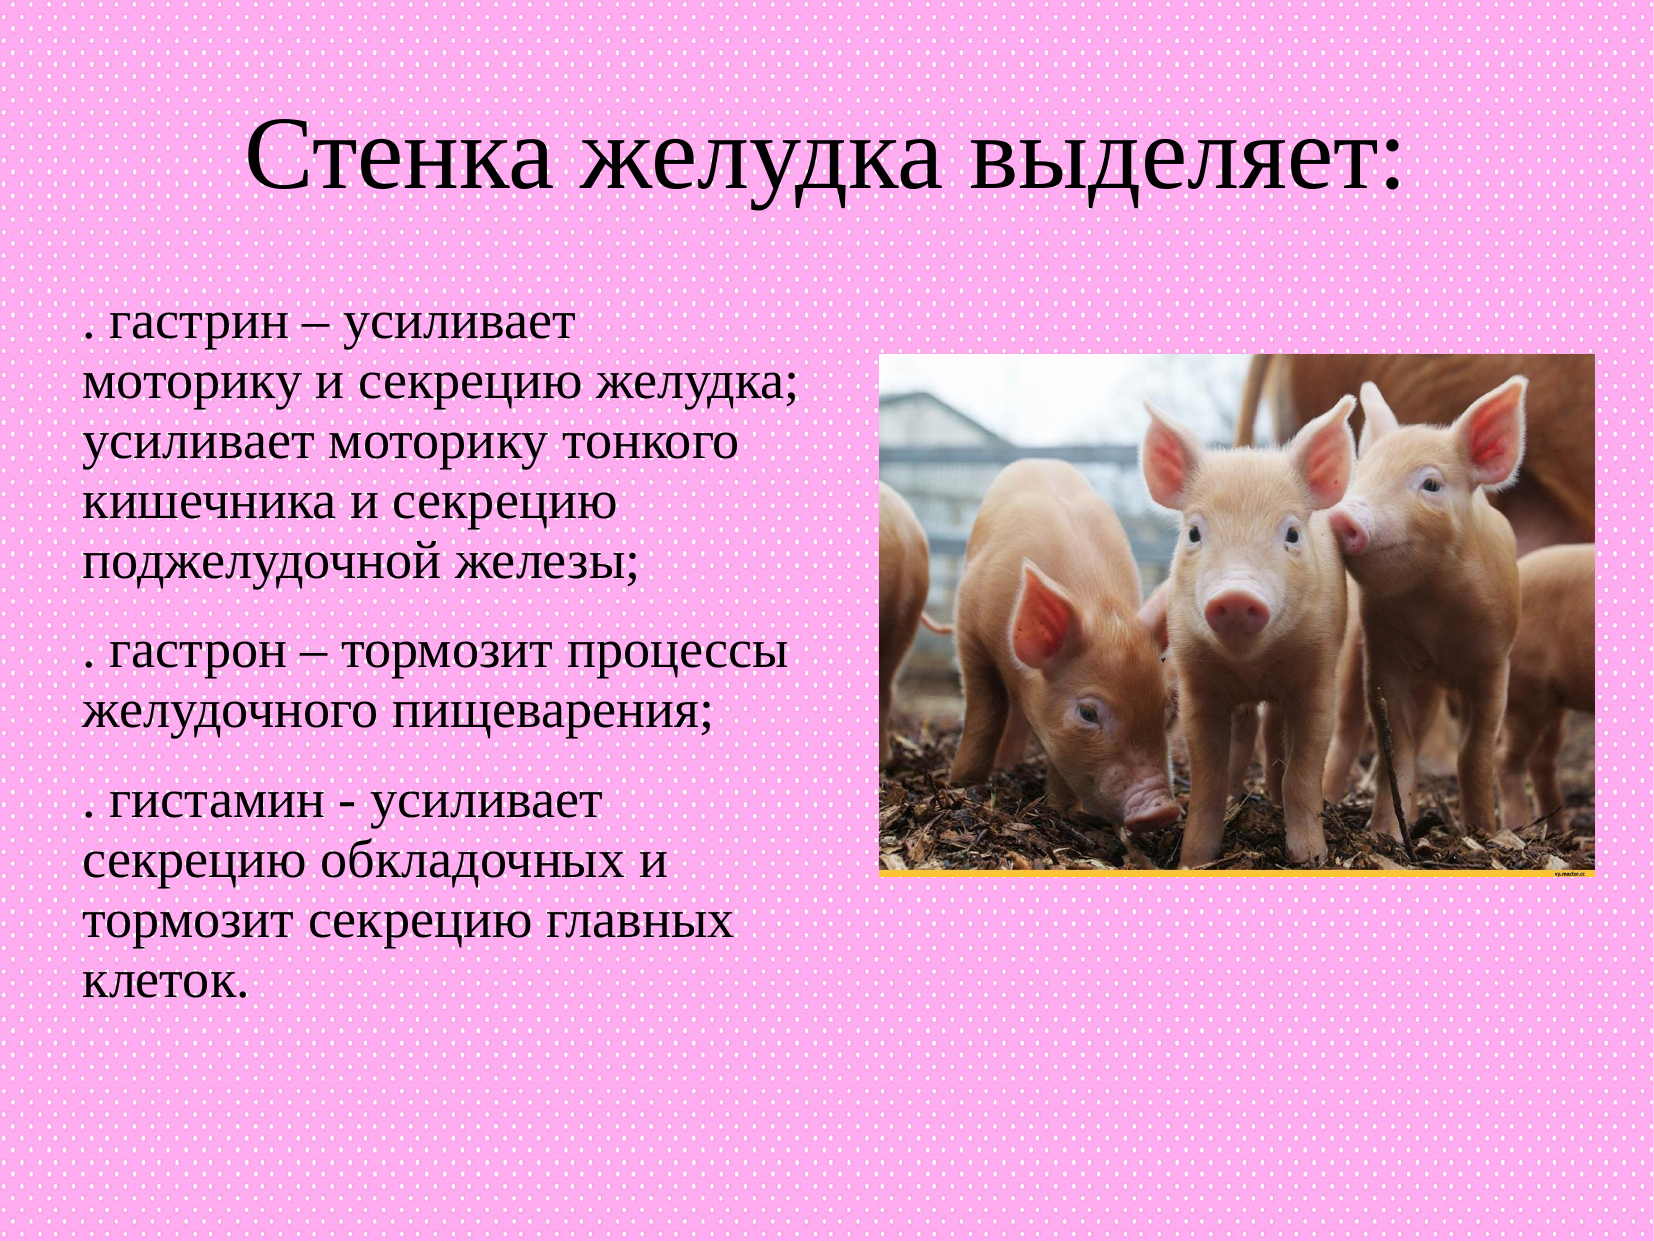

# Стенка желудка выделяет:
. гастрин – усиливает моторику и секрецию желудка; усиливает моторику тонкого кишечника и секрецию поджелудочной железы;
. гастрон – тормозит процессы желудочного пищеварения;
. гистамин - усиливает секрецию обкладочных и тормозит секрецию главных клеток.